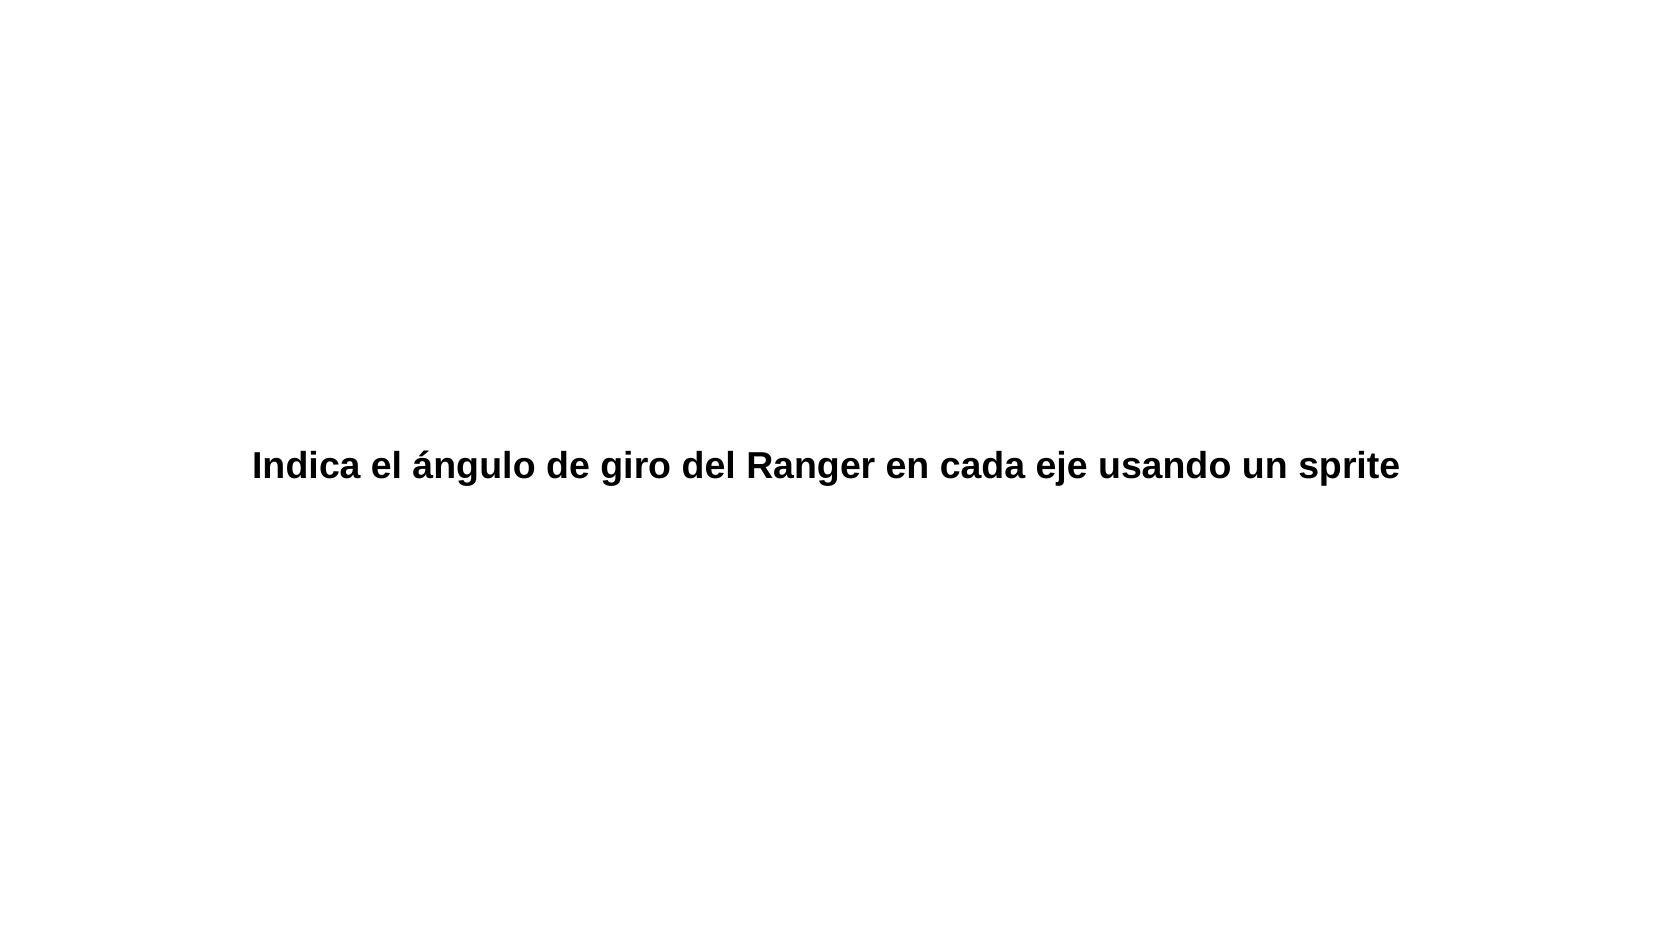

Indica el ángulo de giro del Ranger en cada eje usando un sprite